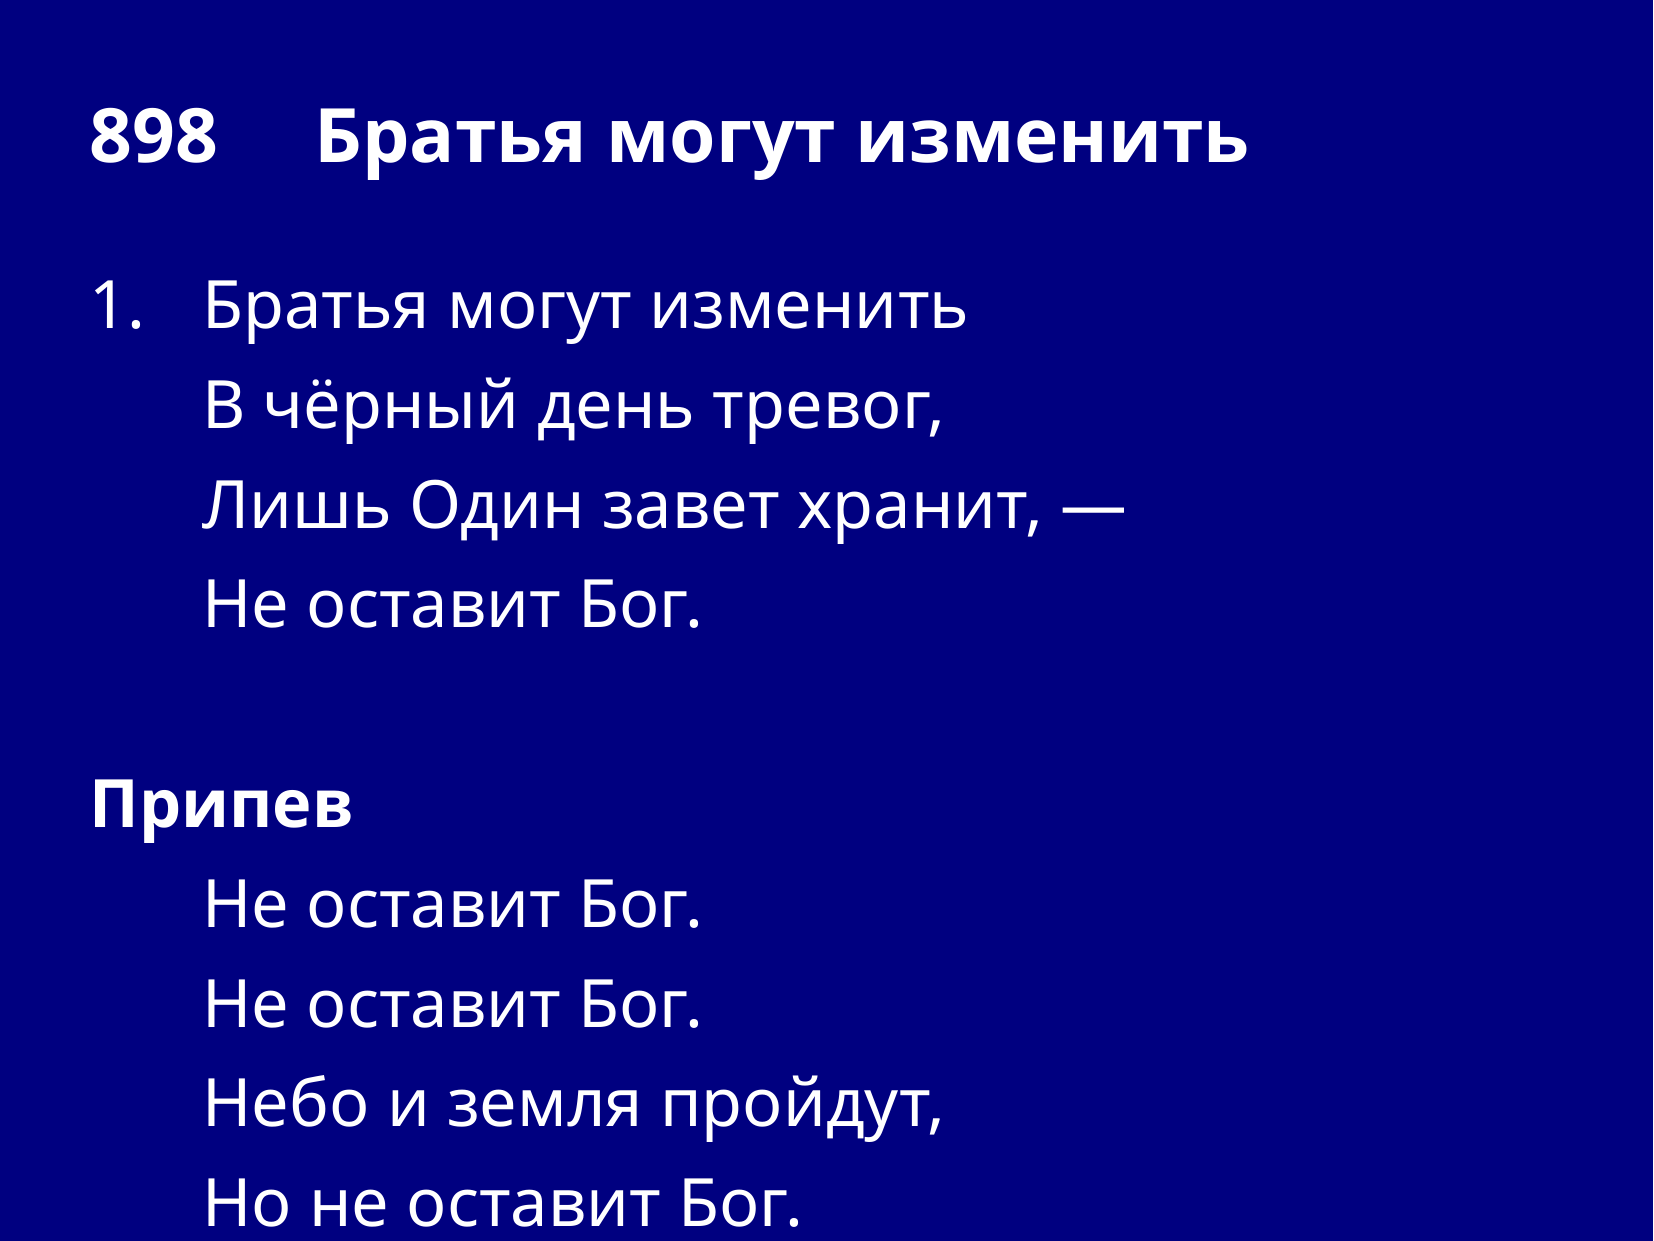

898	Братья могут изменить
1.	Братья могут изменить
	В чёрный день тревог,
	Лишь Один завет хранит, —
	Не оставит Бог.
Припев
	Не оставит Бог.
	Не оставит Бог.
	Небо и земля пройдут,
	Но не оставит Бог.